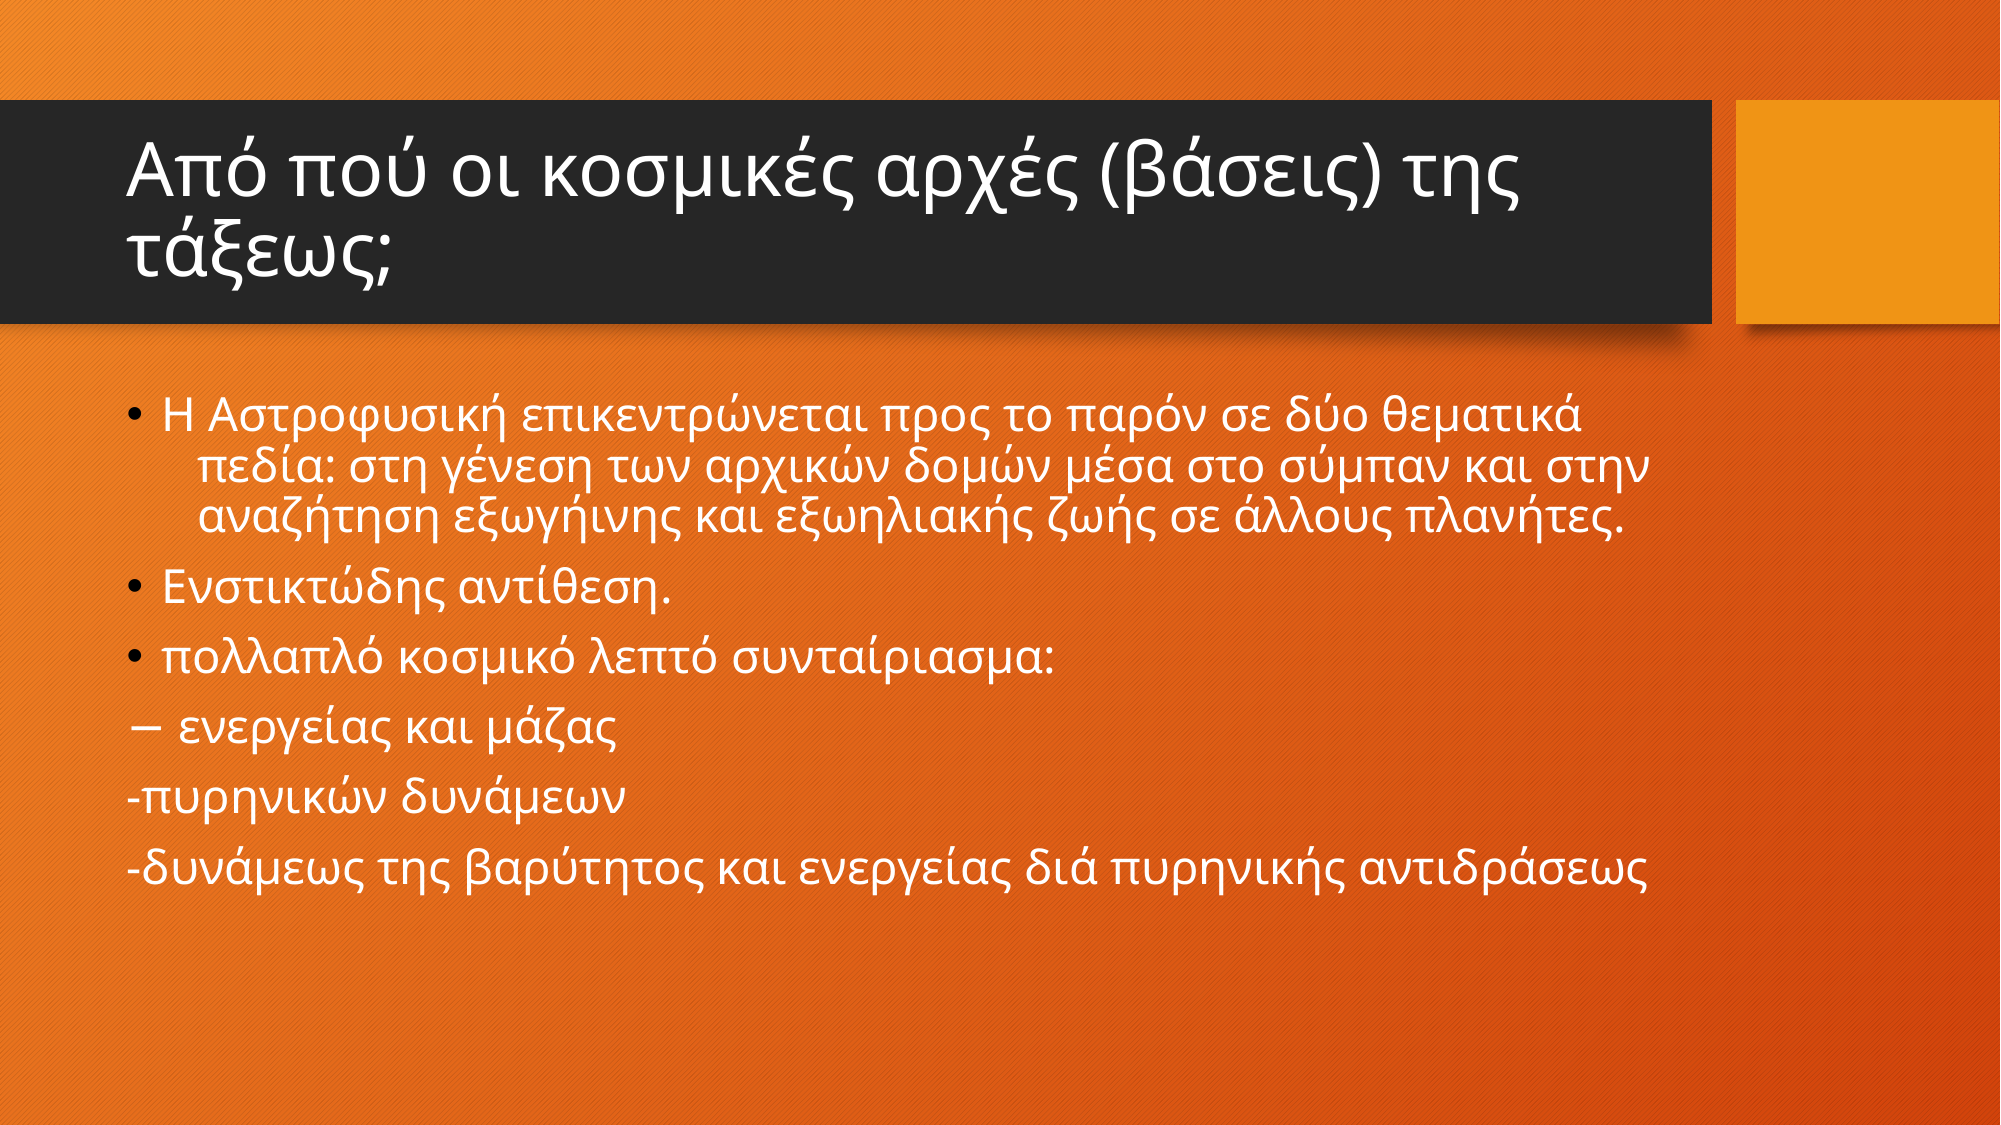

# Από πού οι κοσμικές αρχές (βάσεις) της τάξεως;
Η Αστροφυσική επικεντρώνεται προς το παρόν σε δύο θεματικά πεδία: στη γένεση των αρχικών δομών μέσα στο σύμπαν και στην αναζήτηση εξωγήινης και εξωηλιακής ζωής σε άλλους πλανήτες.
Ενστικτώδης αντίθεση.
πολλαπλό κοσμικό λεπτό συνταίριασμα:
− ενεργείας και μάζας
-πυρηνικών δυνάμεων
-δυνάμεως της βαρύτητος και ενεργείας διά πυρηνικής αντιδράσεως